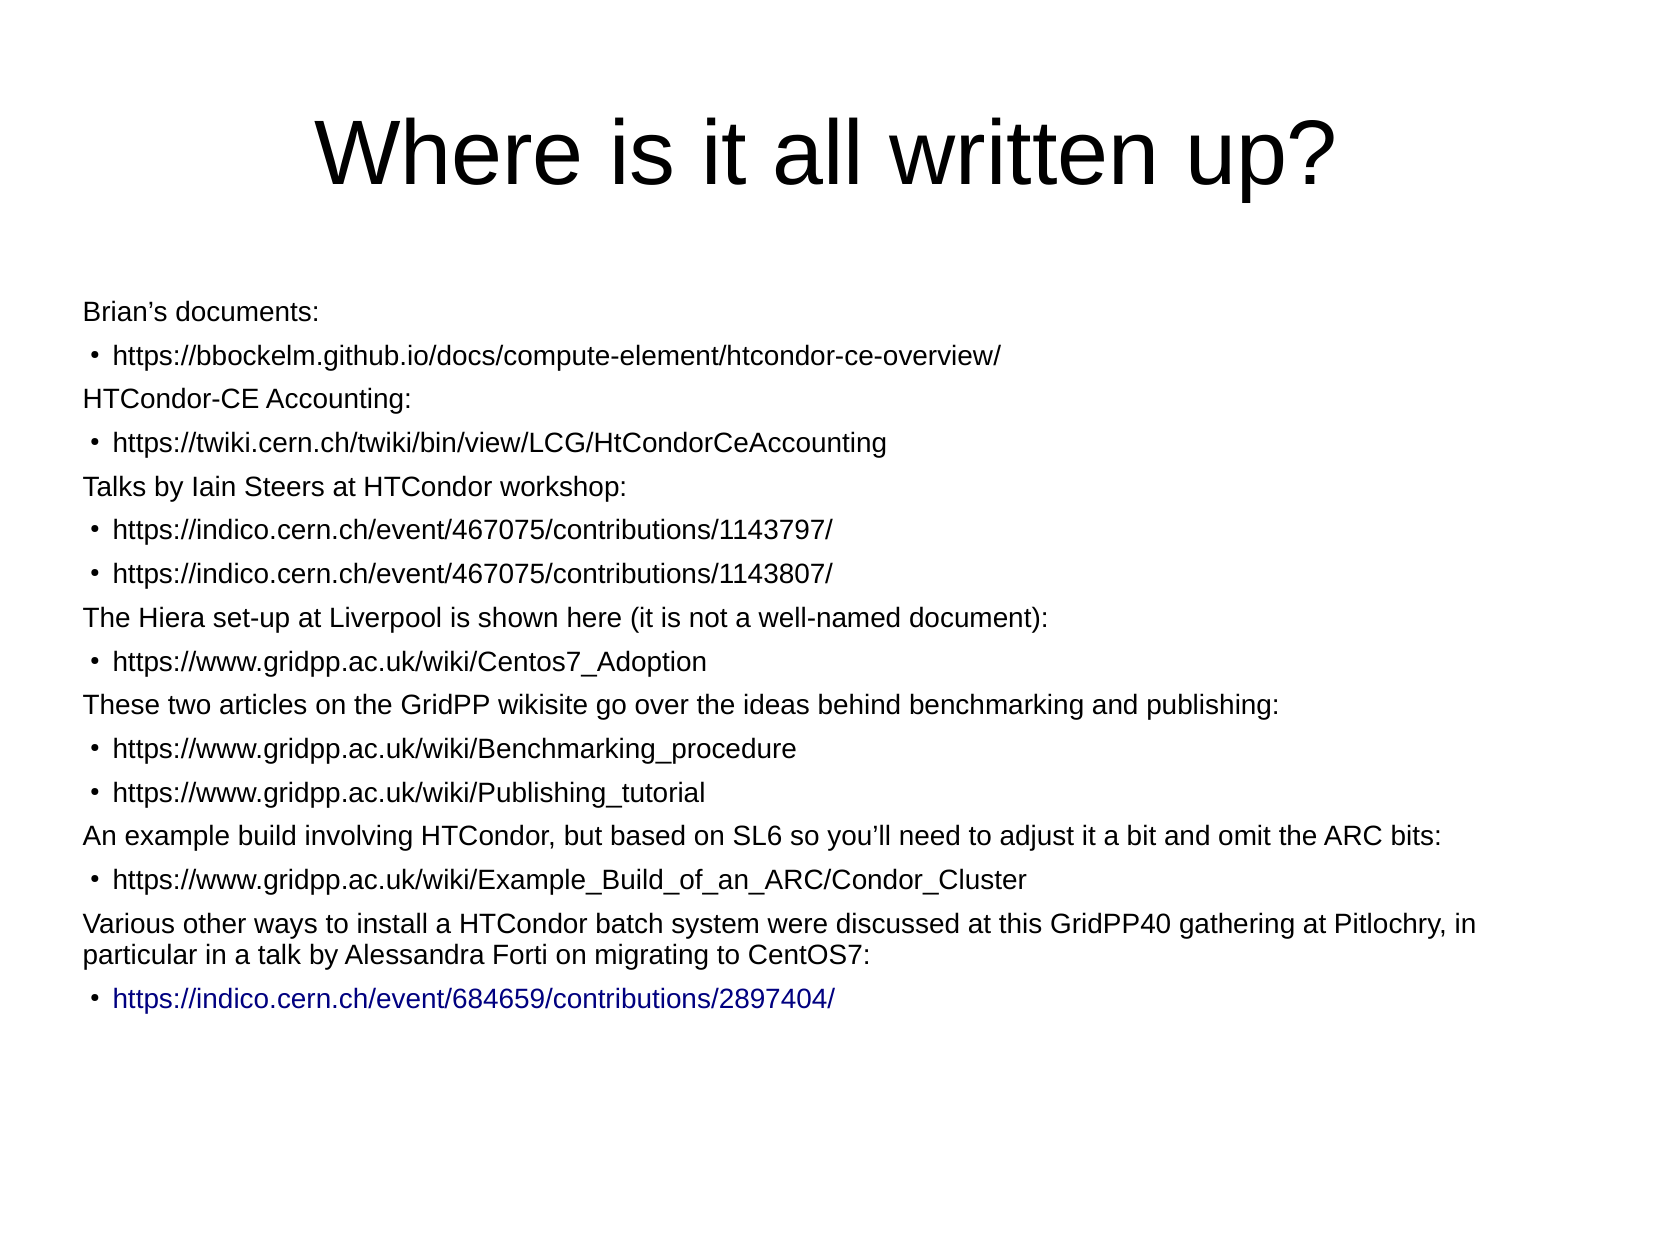

# Where is it all written up?
Brian’s documents:
https://bbockelm.github.io/docs/compute-element/htcondor-ce-overview/
HTCondor-CE Accounting:
https://twiki.cern.ch/twiki/bin/view/LCG/HtCondorCeAccounting
Talks by Iain Steers at HTCondor workshop:
https://indico.cern.ch/event/467075/contributions/1143797/
https://indico.cern.ch/event/467075/contributions/1143807/
The Hiera set-up at Liverpool is shown here (it is not a well-named document):
https://www.gridpp.ac.uk/wiki/Centos7_Adoption
These two articles on the GridPP wikisite go over the ideas behind benchmarking and publishing:
https://www.gridpp.ac.uk/wiki/Benchmarking_procedure
https://www.gridpp.ac.uk/wiki/Publishing_tutorial
An example build involving HTCondor, but based on SL6 so you’ll need to adjust it a bit and omit the ARC bits:
https://www.gridpp.ac.uk/wiki/Example_Build_of_an_ARC/Condor_Cluster
Various other ways to install a HTCondor batch system were discussed at this GridPP40 gathering at Pitlochry, in particular in a talk by Alessandra Forti on migrating to CentOS7:
https://indico.cern.ch/event/684659/contributions/2897404/